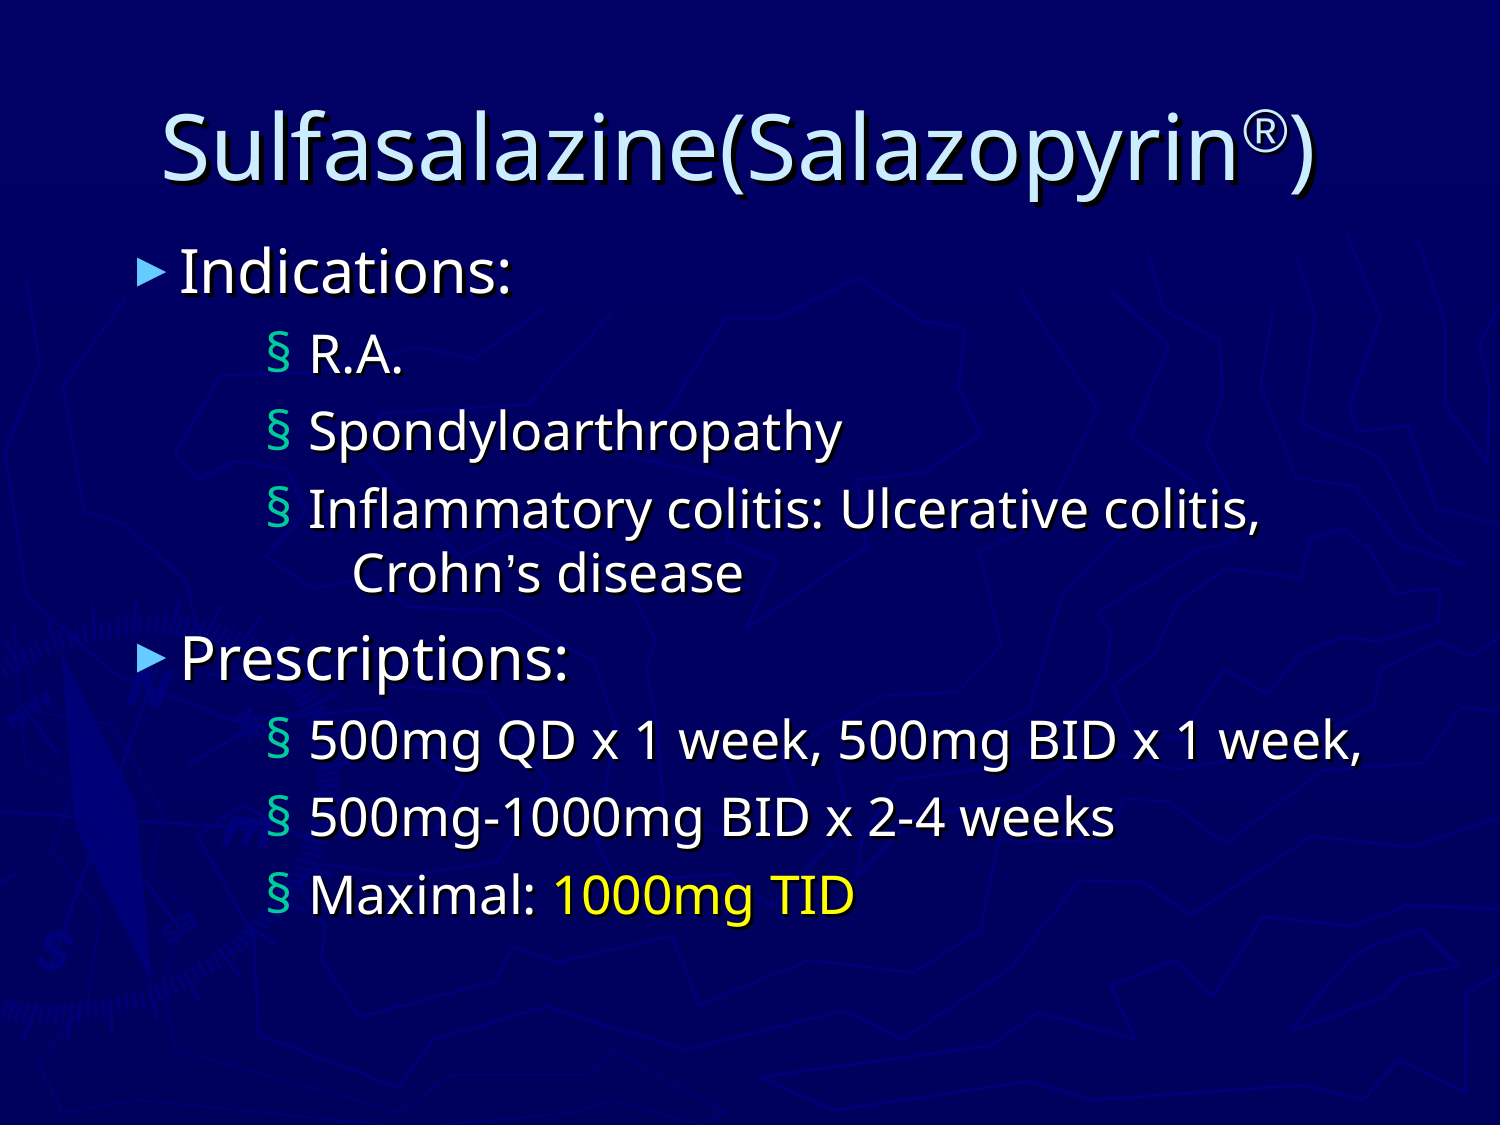

# Sulfasalazine(Salazopyrin®)
Indications:
R.A.
Spondyloarthropathy
Inflammatory colitis: Ulcerative colitis, Crohn’s disease
Prescriptions:
500mg QD x 1 week, 500mg BID x 1 week,
500mg-1000mg BID x 2-4 weeks
Maximal: 1000mg TID